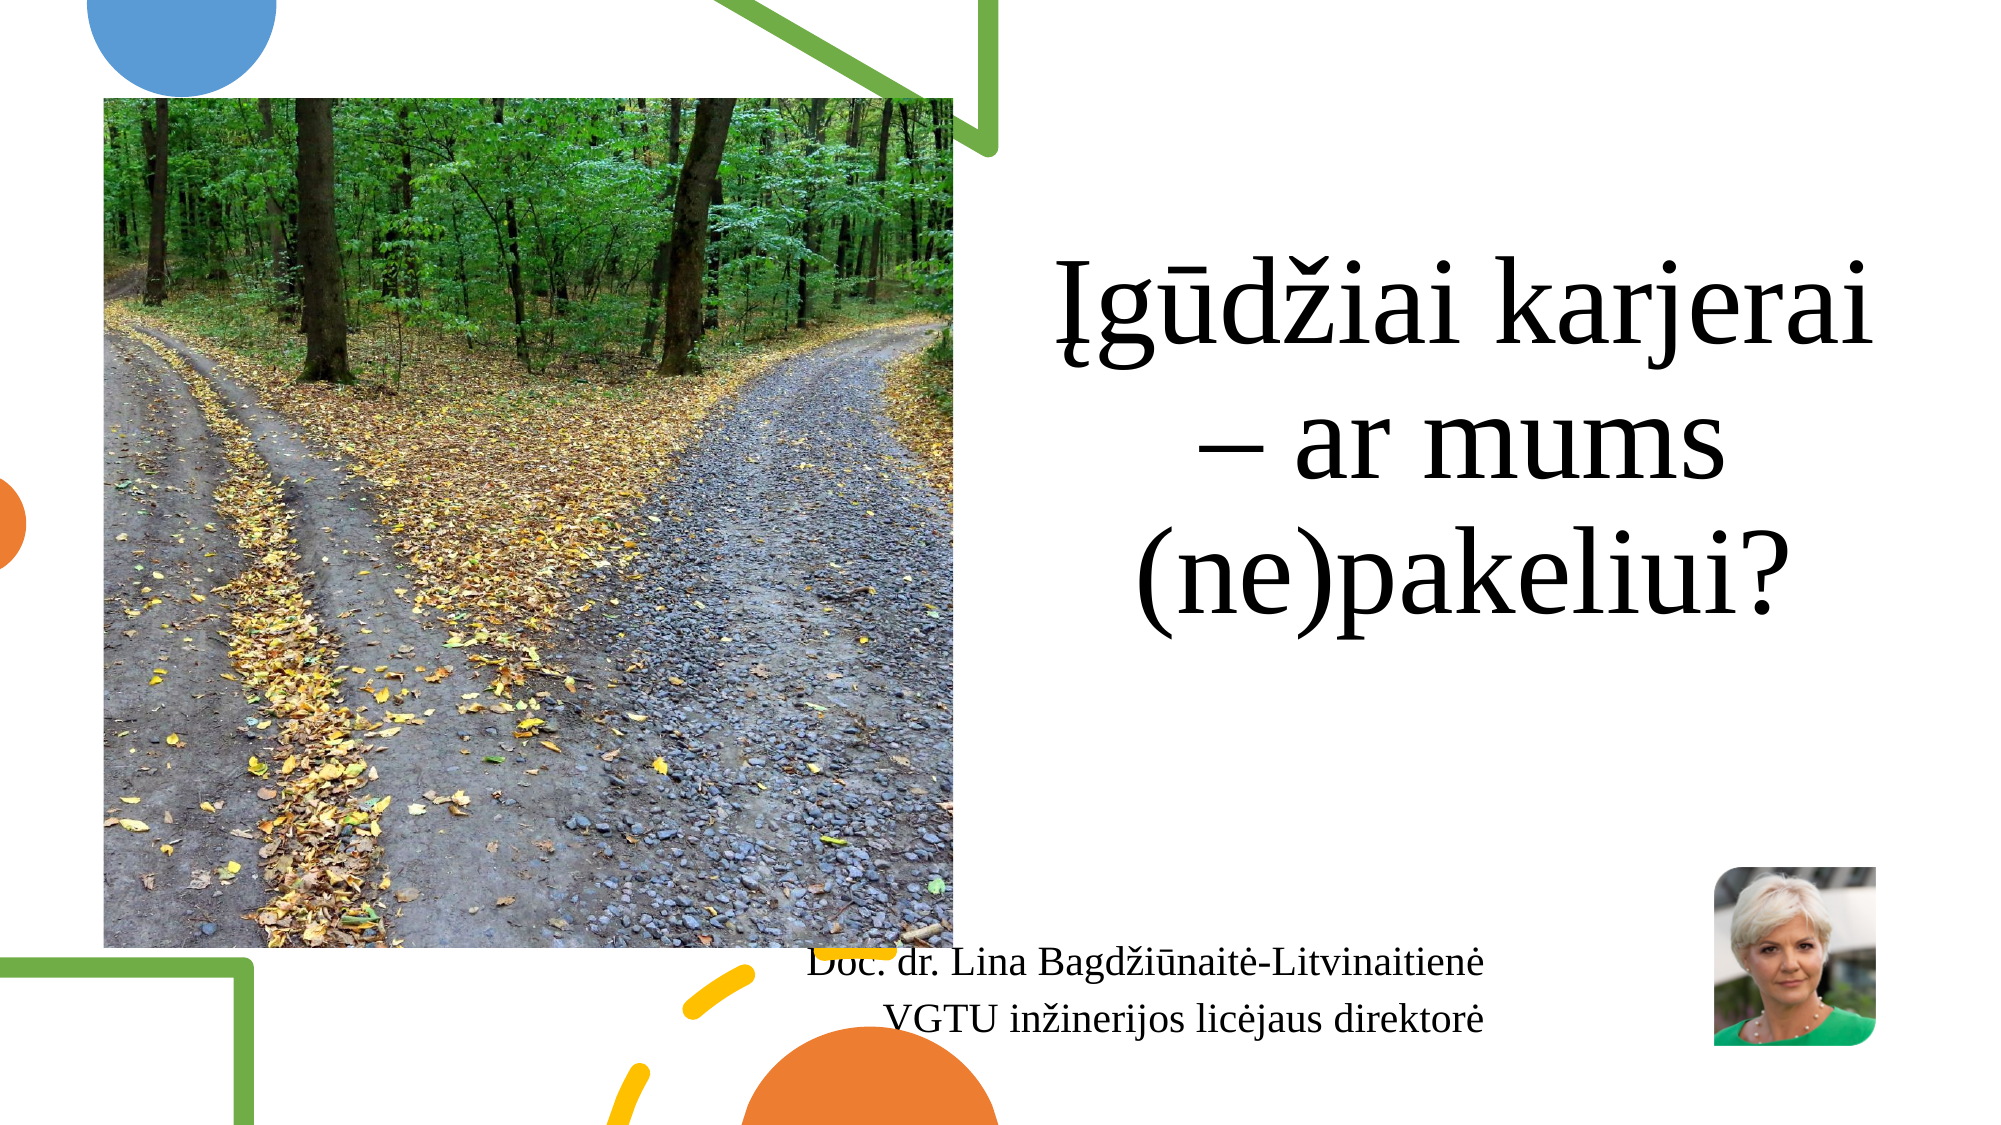

# Įgūdžiai karjerai – ar mums (ne)pakeliui?
Doc. dr. Lina Bagdžiūnaitė-Litvinaitienė
VGTU inžinerijos licėjaus direktorė